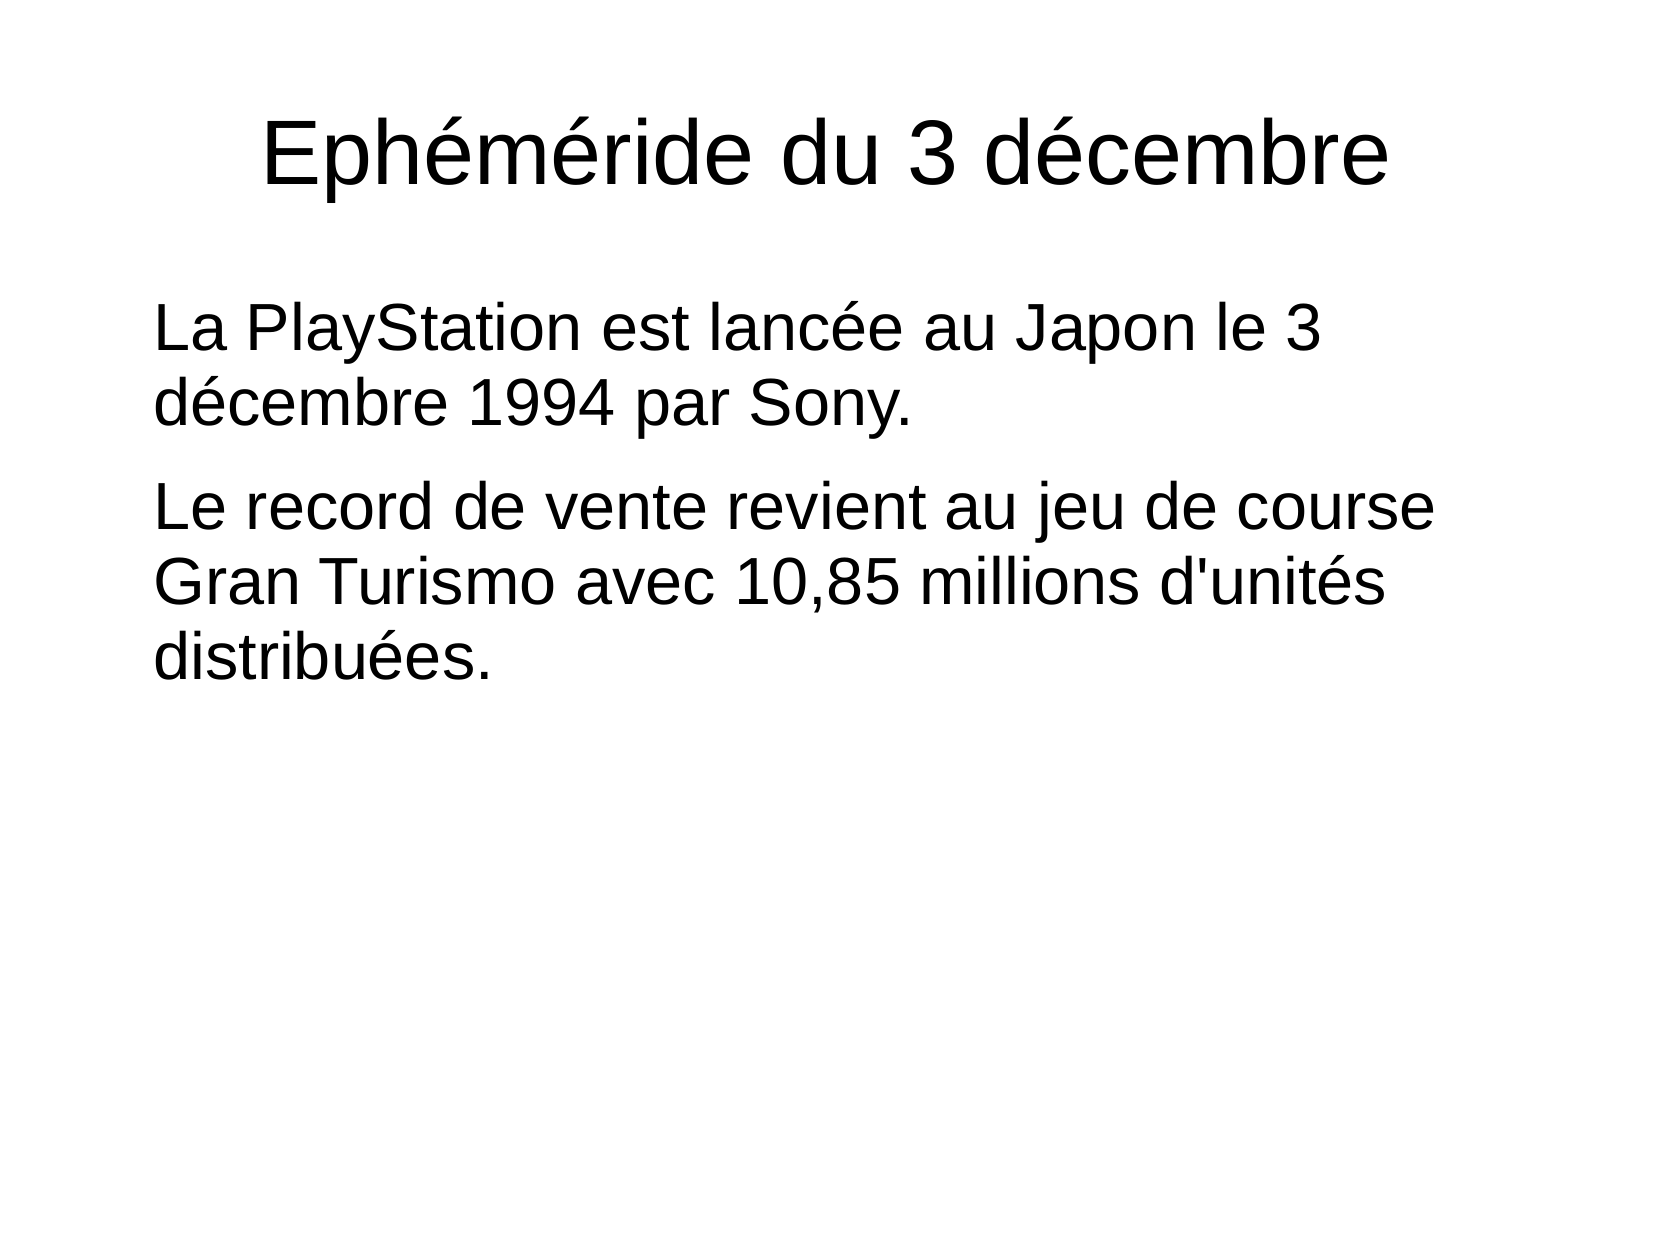

# Ephéméride du 3 décembre
La PlayStation est lancée au Japon le 3 décembre 1994 par Sony.
Le record de vente revient au jeu de course Gran Turismo avec 10,85 millions d'unités distribuées.